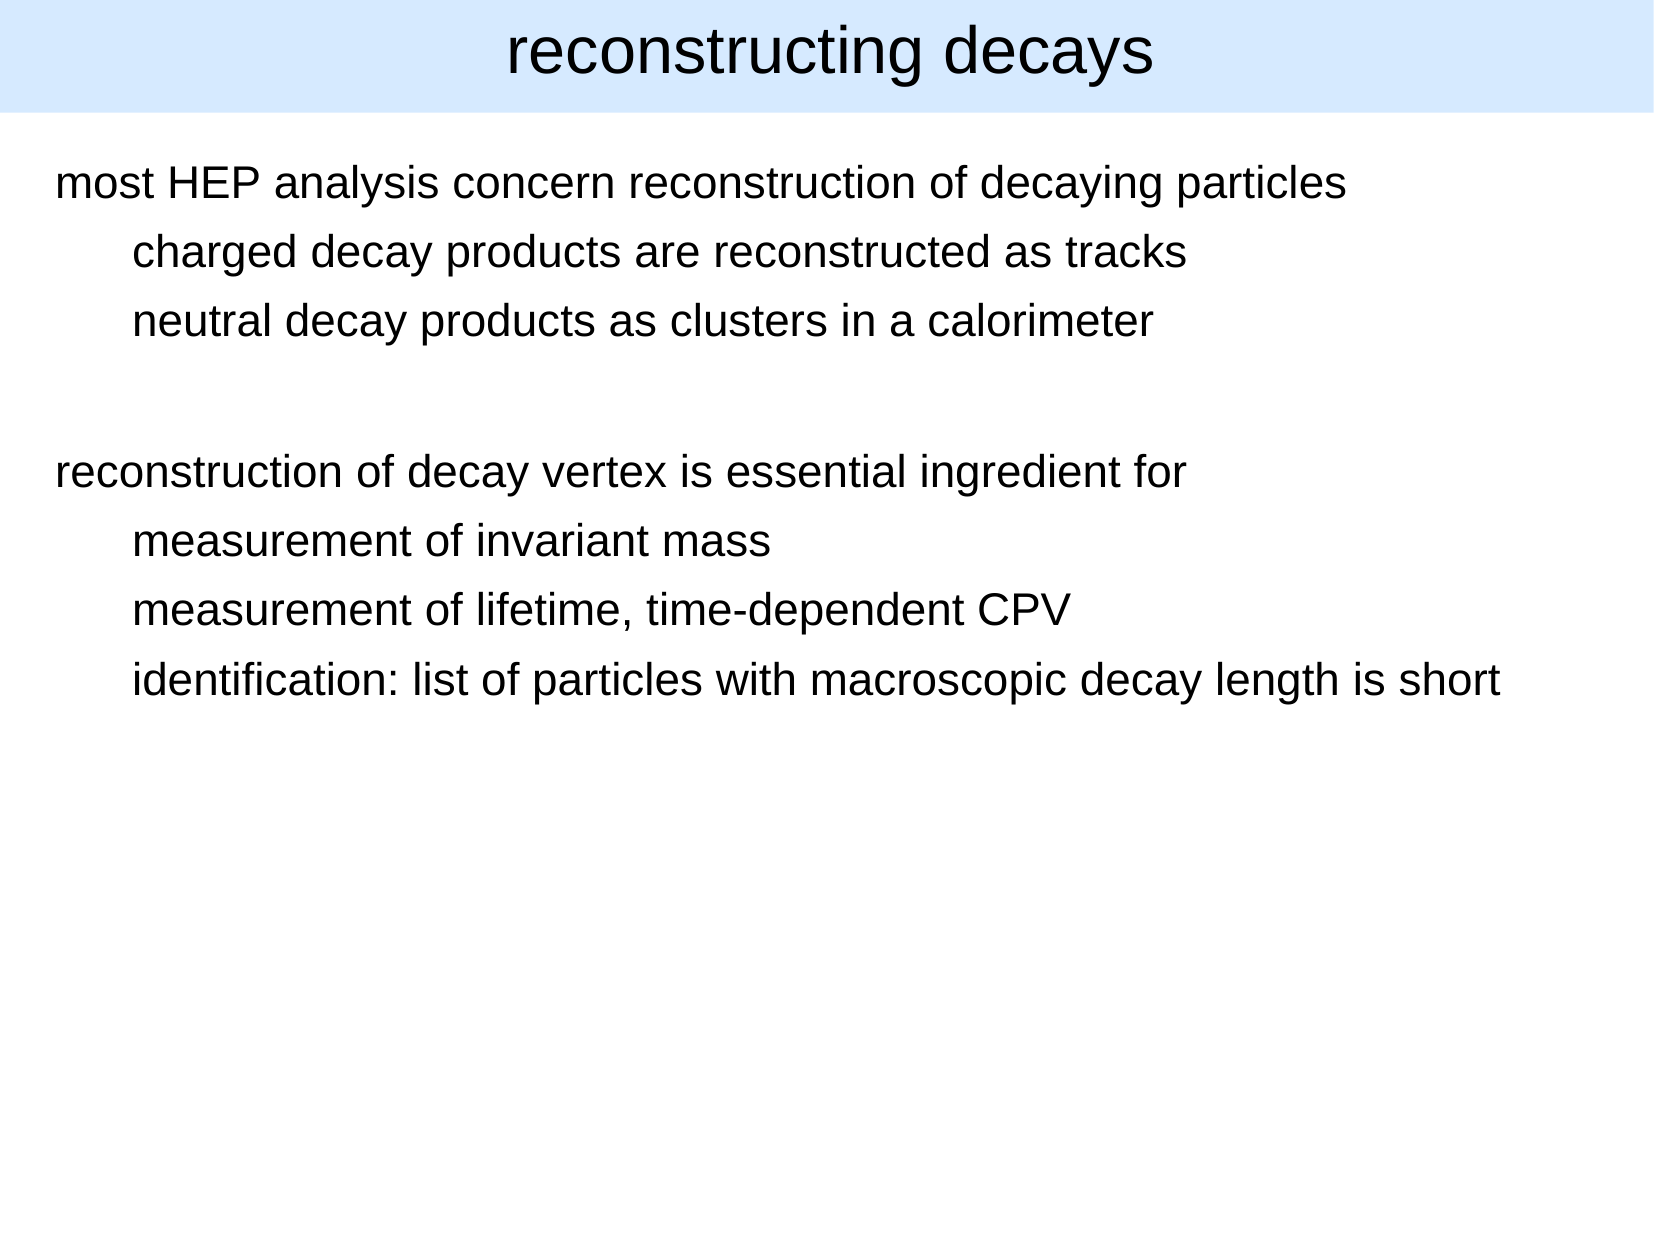

# reconstructing decays
most HEP analysis concern reconstruction of decaying particles
charged decay products are reconstructed as tracks
neutral decay products as clusters in a calorimeter
reconstruction of decay vertex is essential ingredient for
measurement of invariant mass
measurement of lifetime, time-dependent CPV
identification: list of particles with macroscopic decay length is short